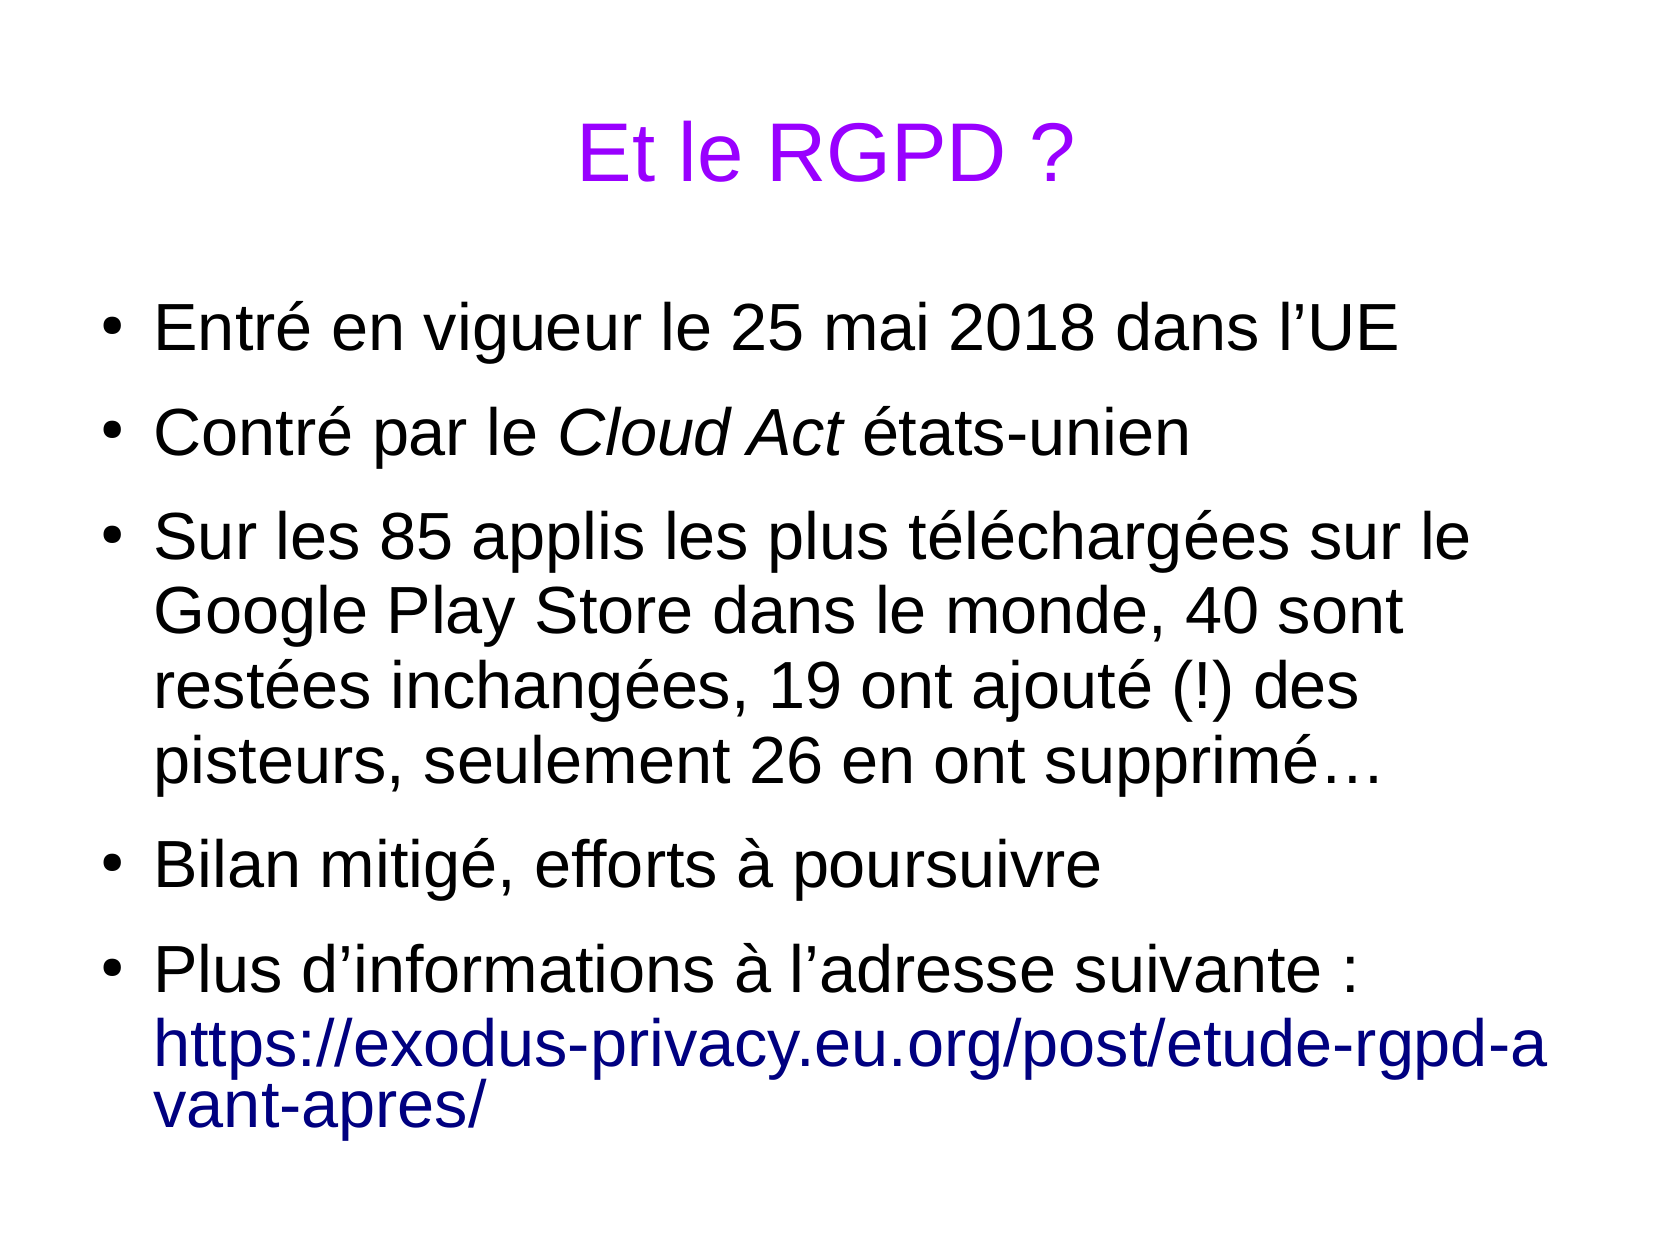

# Et le RGPD ?
Entré en vigueur le 25 mai 2018 dans l’UE
Contré par le Cloud Act états-unien
Sur les 85 applis les plus téléchargées sur le Google Play Store dans le monde, 40 sont restées inchangées, 19 ont ajouté (!) des pisteurs, seulement 26 en ont supprimé…
Bilan mitigé, efforts à poursuivre
Plus d’informations à l’adresse suivante : https://exodus-privacy.eu.org/post/etude-rgpd-avant-apres/